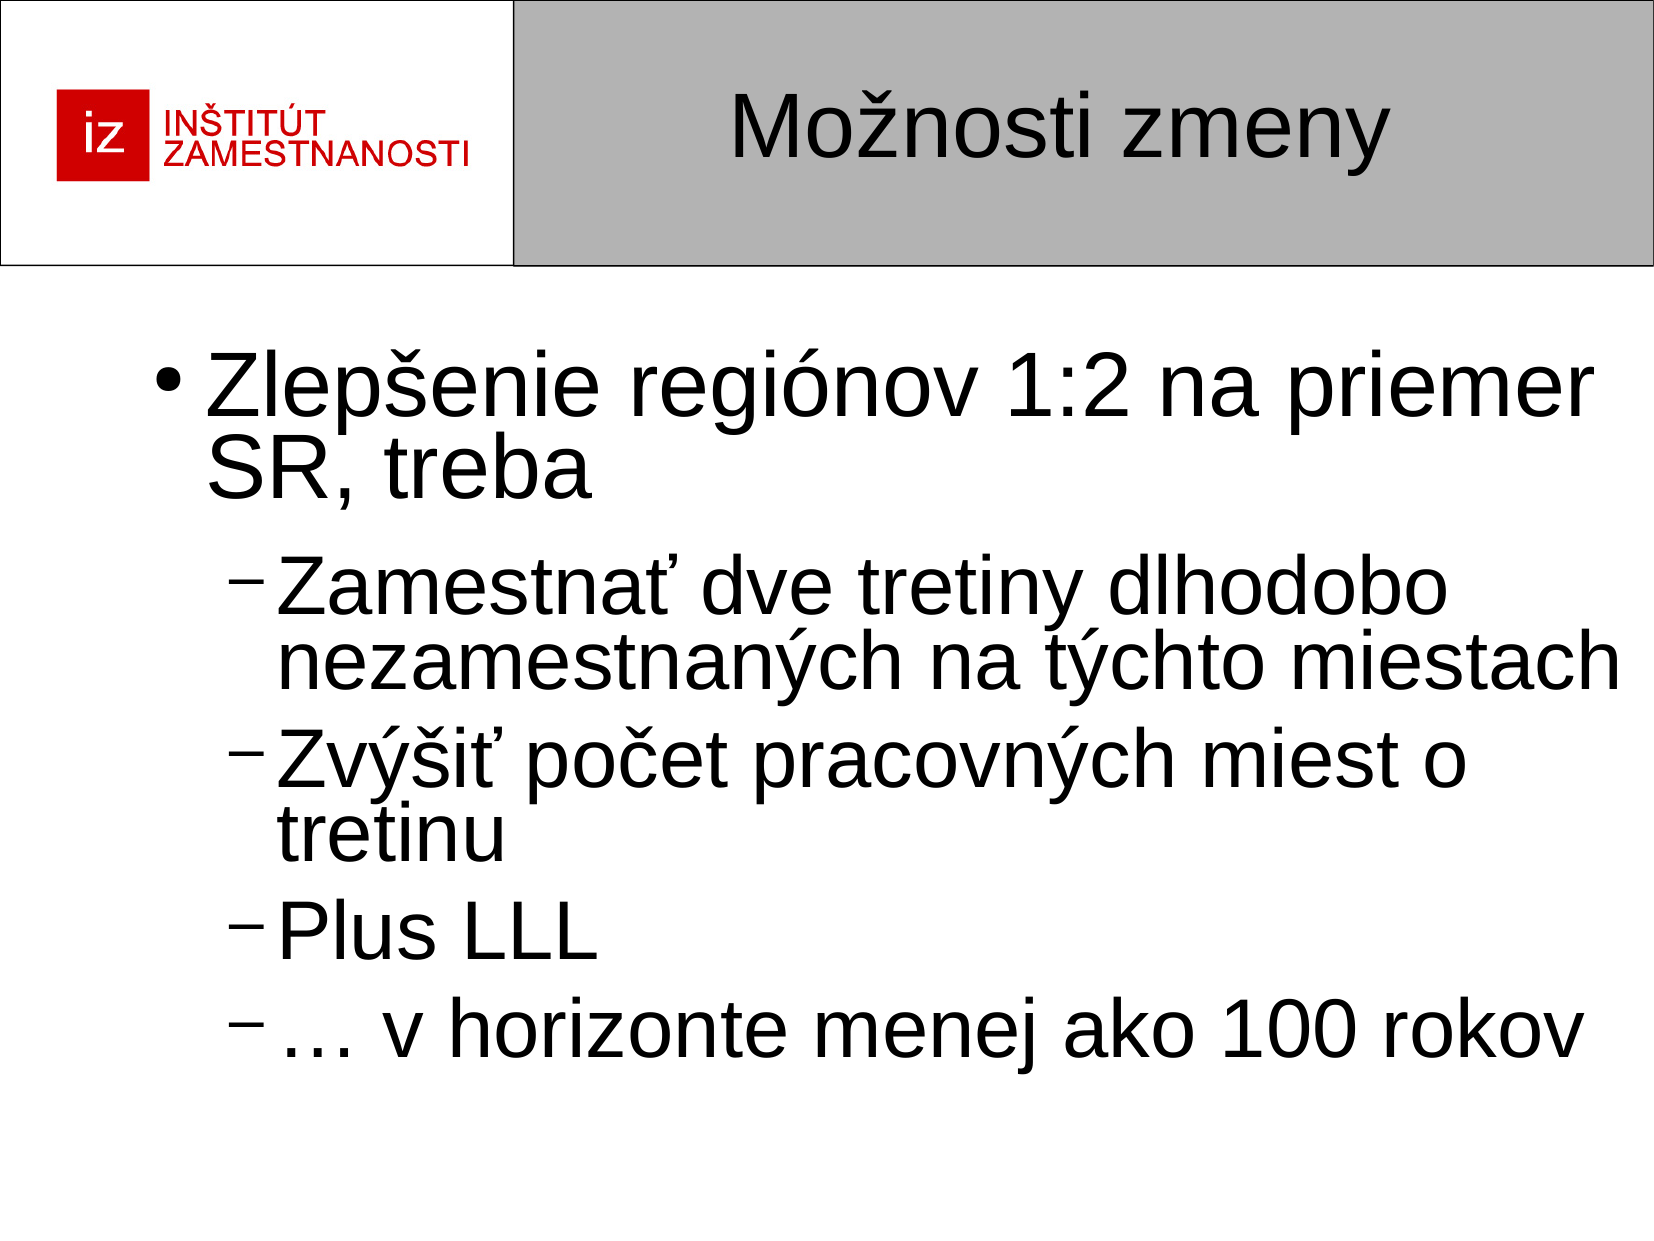

# Možnosti zmeny
Zlepšenie regiónov 1:2 na priemer SR, treba
Zamestnať dve tretiny dlhodobo nezamestnaných na týchto miestach
Zvýšiť počet pracovných miest o tretinu
Plus LLL
… v horizonte menej ako 100 rokov